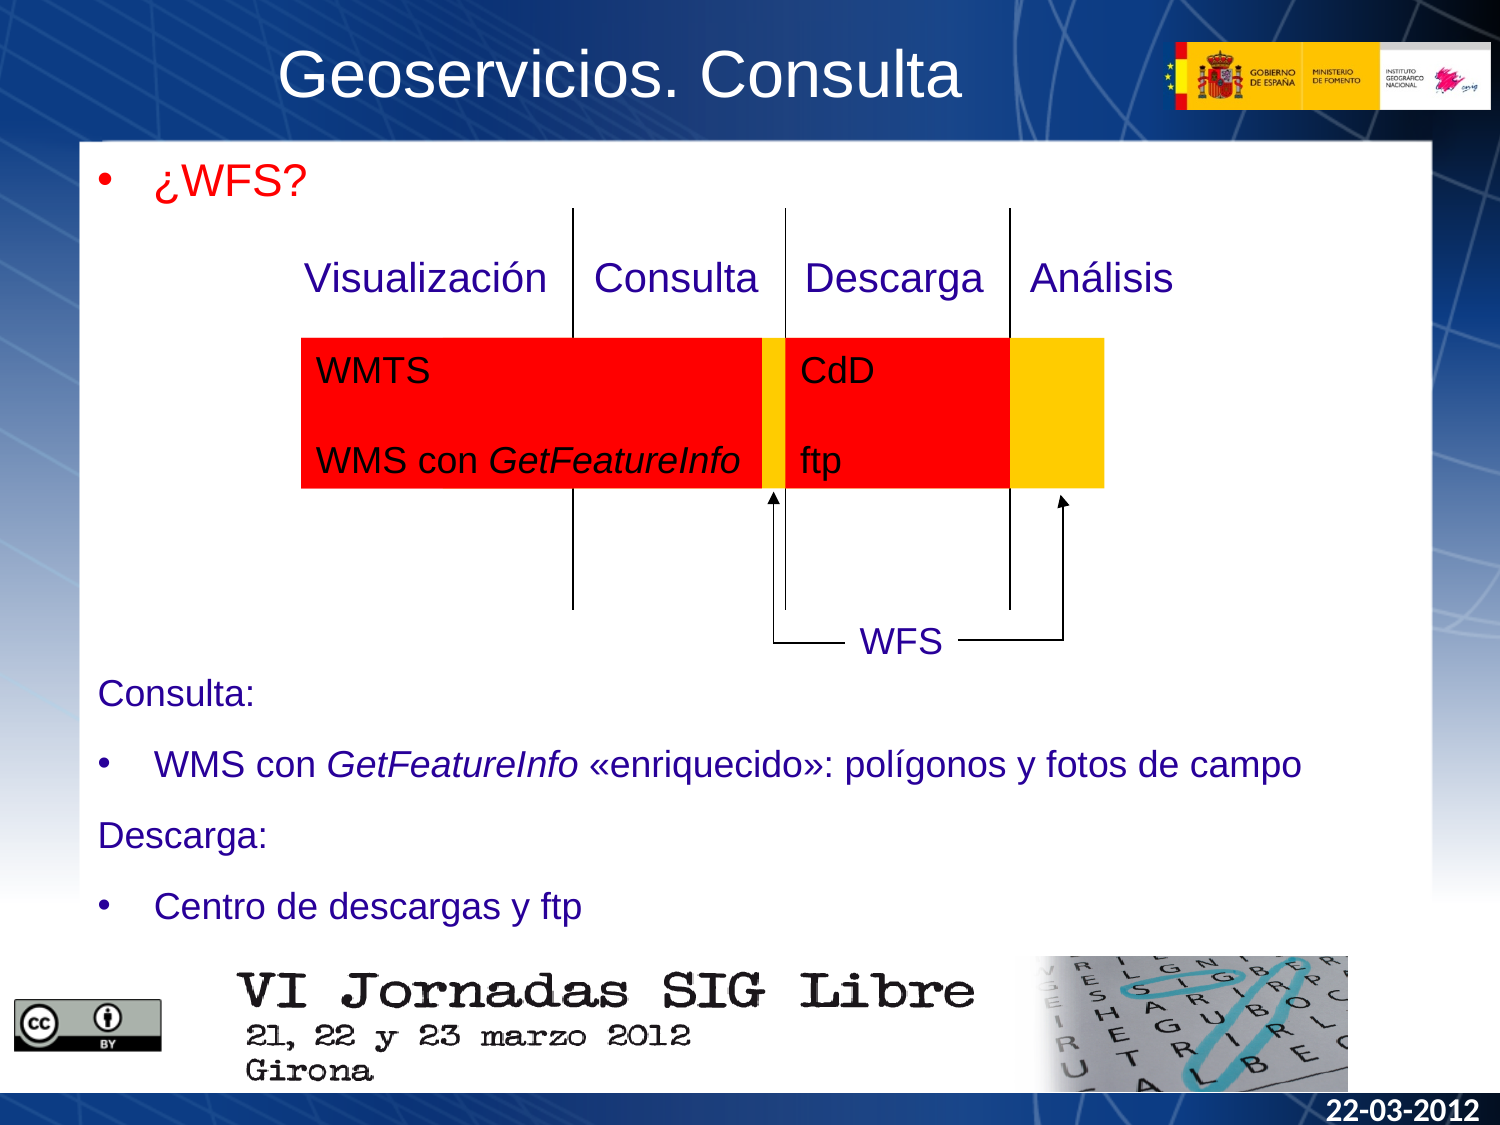

# Geoservicios. Consulta
WFS
¿WFS?
Visualización Consulta Descarga Análisis
WMTS
WMS
WMTS
WMS con GetFeatureInfo
	 WFS
CdD
ftp
WFS
Consulta:
WMS con GetFeatureInfo «enriquecido»: polígonos y fotos de campo
Descarga:
Centro de descargas y ftp